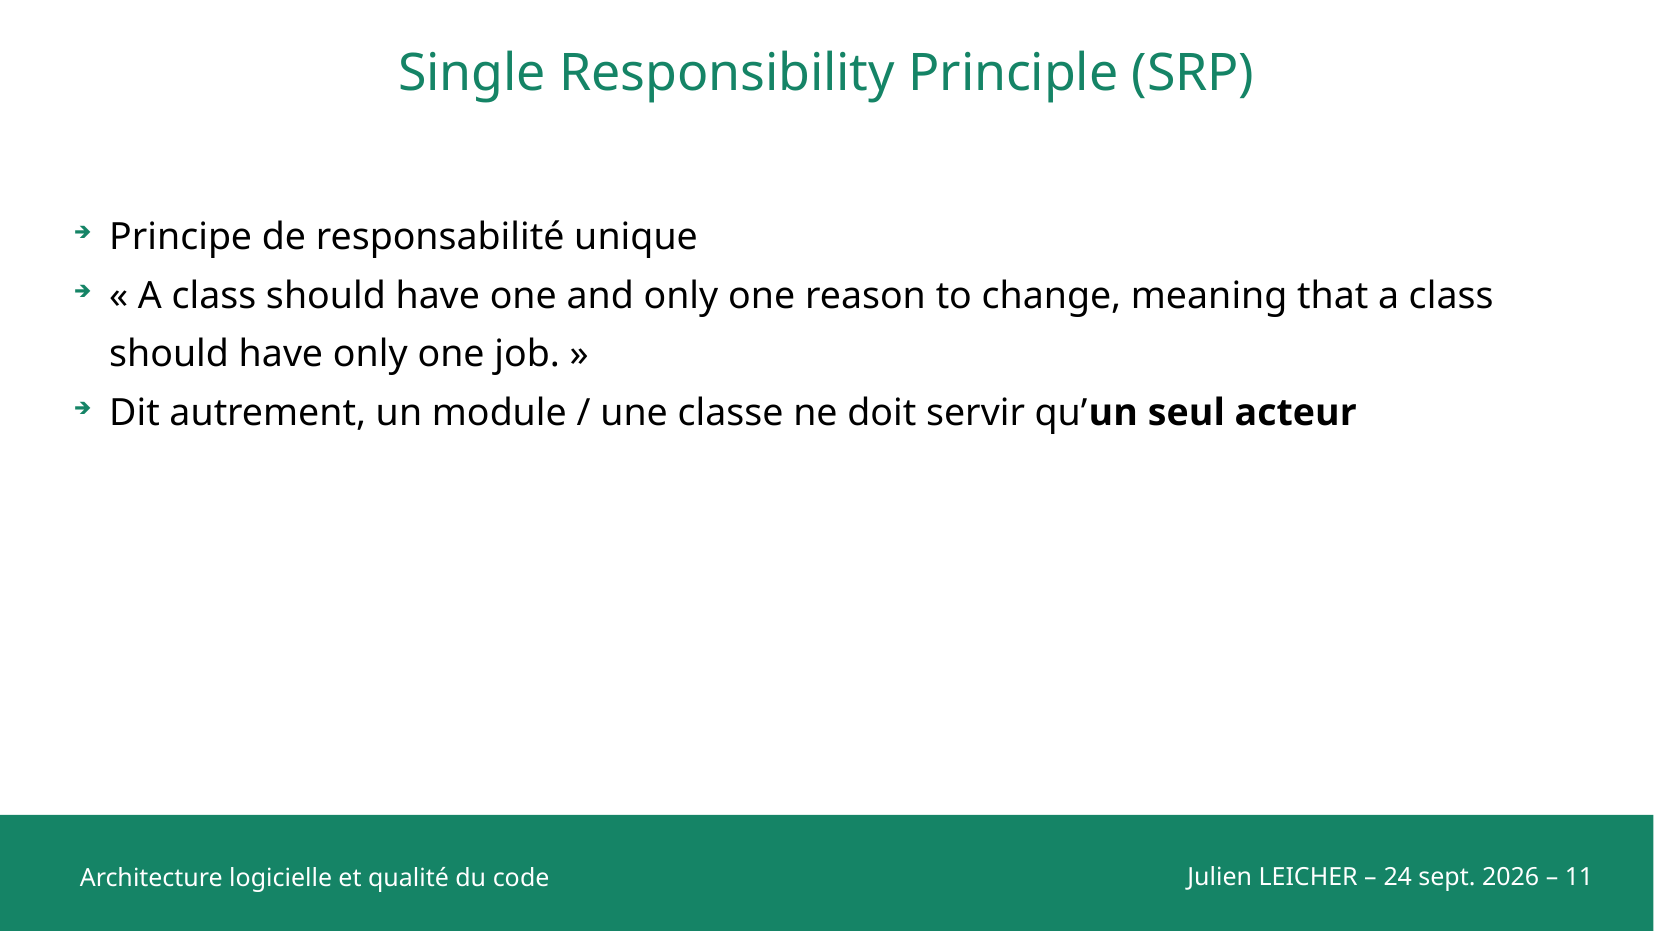

Single Responsibility Principle (SRP)
Principe de responsabilité unique
« A class should have one and only one reason to change, meaning that a class should have only one job. »
Dit autrement, un module / une classe ne doit servir qu’un seul acteur
Julien LEICHER – –
Architecture logicielle et qualité du code